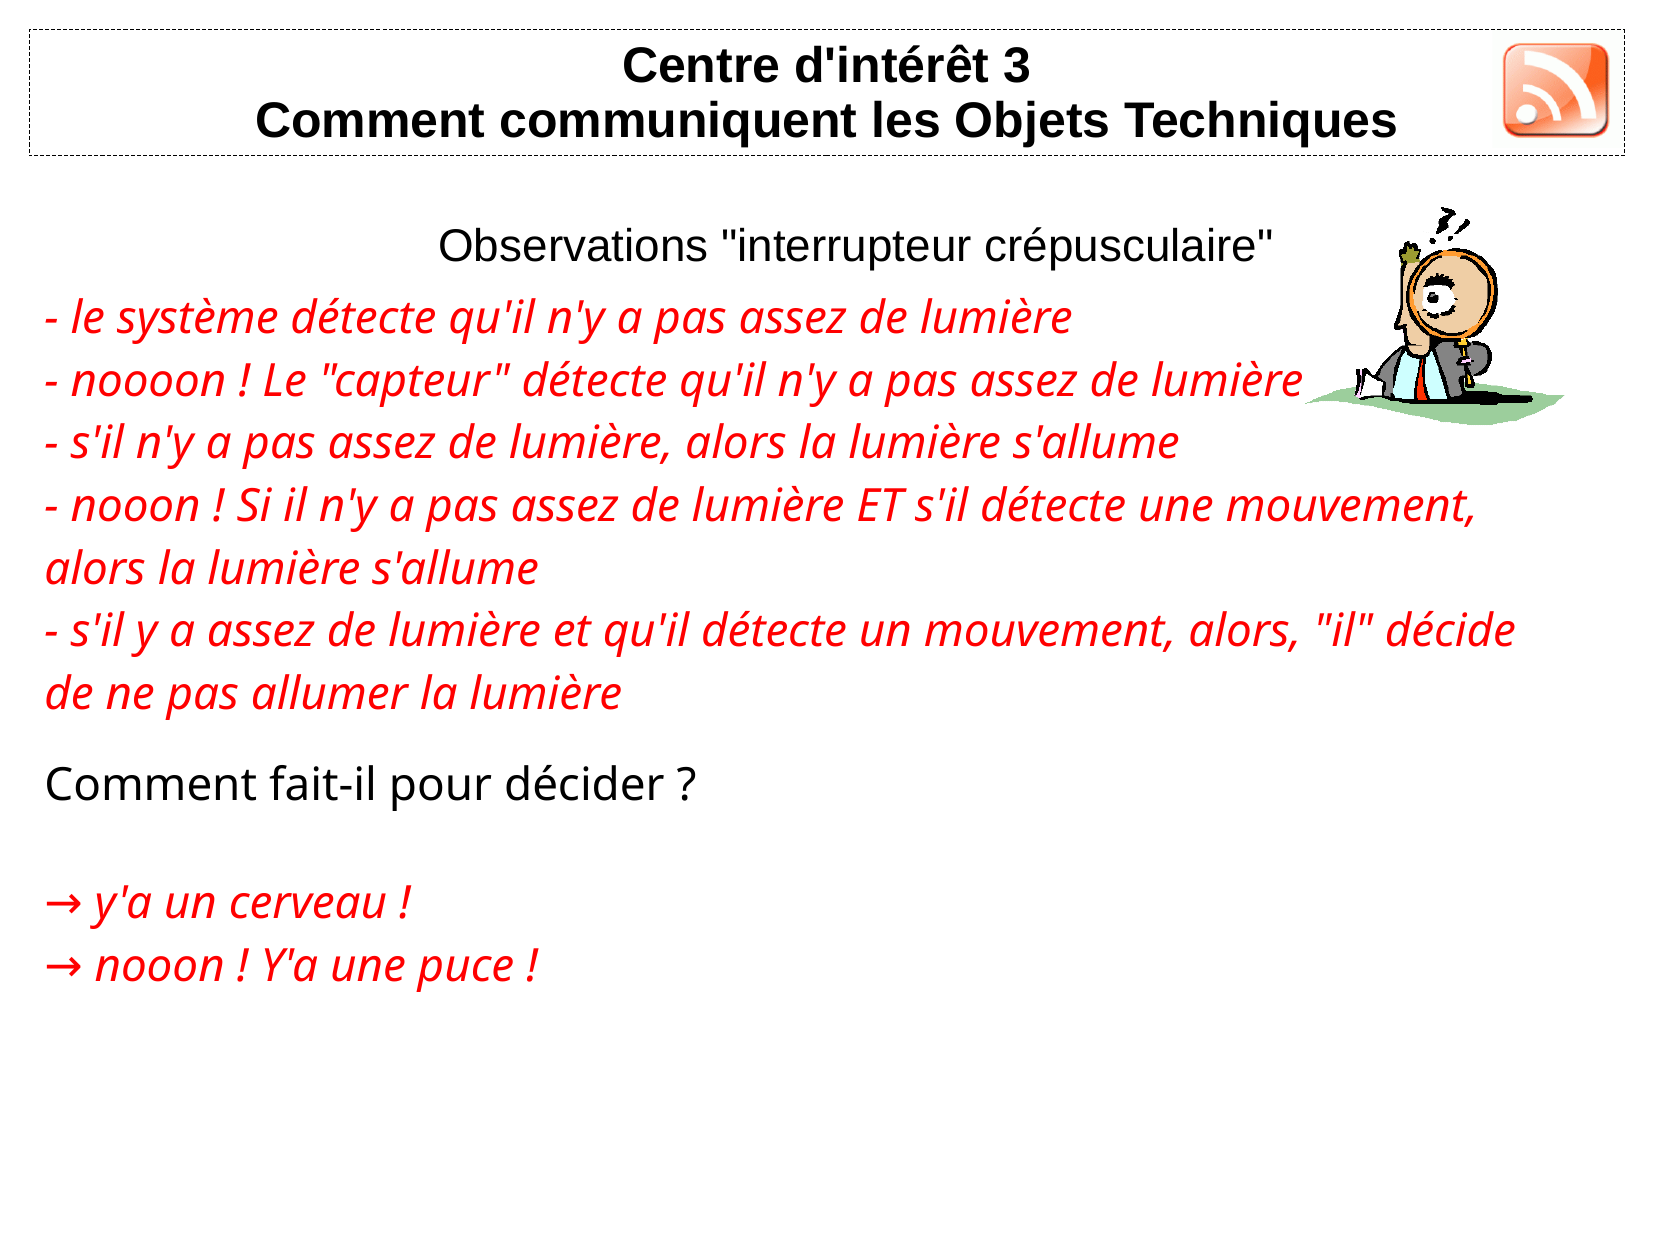

Centre d'intérêt 3
Comment communiquent les Objets Techniques
Observations "interrupteur crépusculaire"
- le système détecte qu'il n'y a pas assez de lumière
- noooon ! Le "capteur" détecte qu'il n'y a pas assez de lumière
- s'il n'y a pas assez de lumière, alors la lumière s'allume
- nooon ! Si il n'y a pas assez de lumière ET s'il détecte une mouvement, alors la lumière s'allume
- s'il y a assez de lumière et qu'il détecte un mouvement, alors, "il" décide de ne pas allumer la lumière
Comment fait-il pour décider ?
→ y'a un cerveau !
→ nooon ! Y'a une puce !